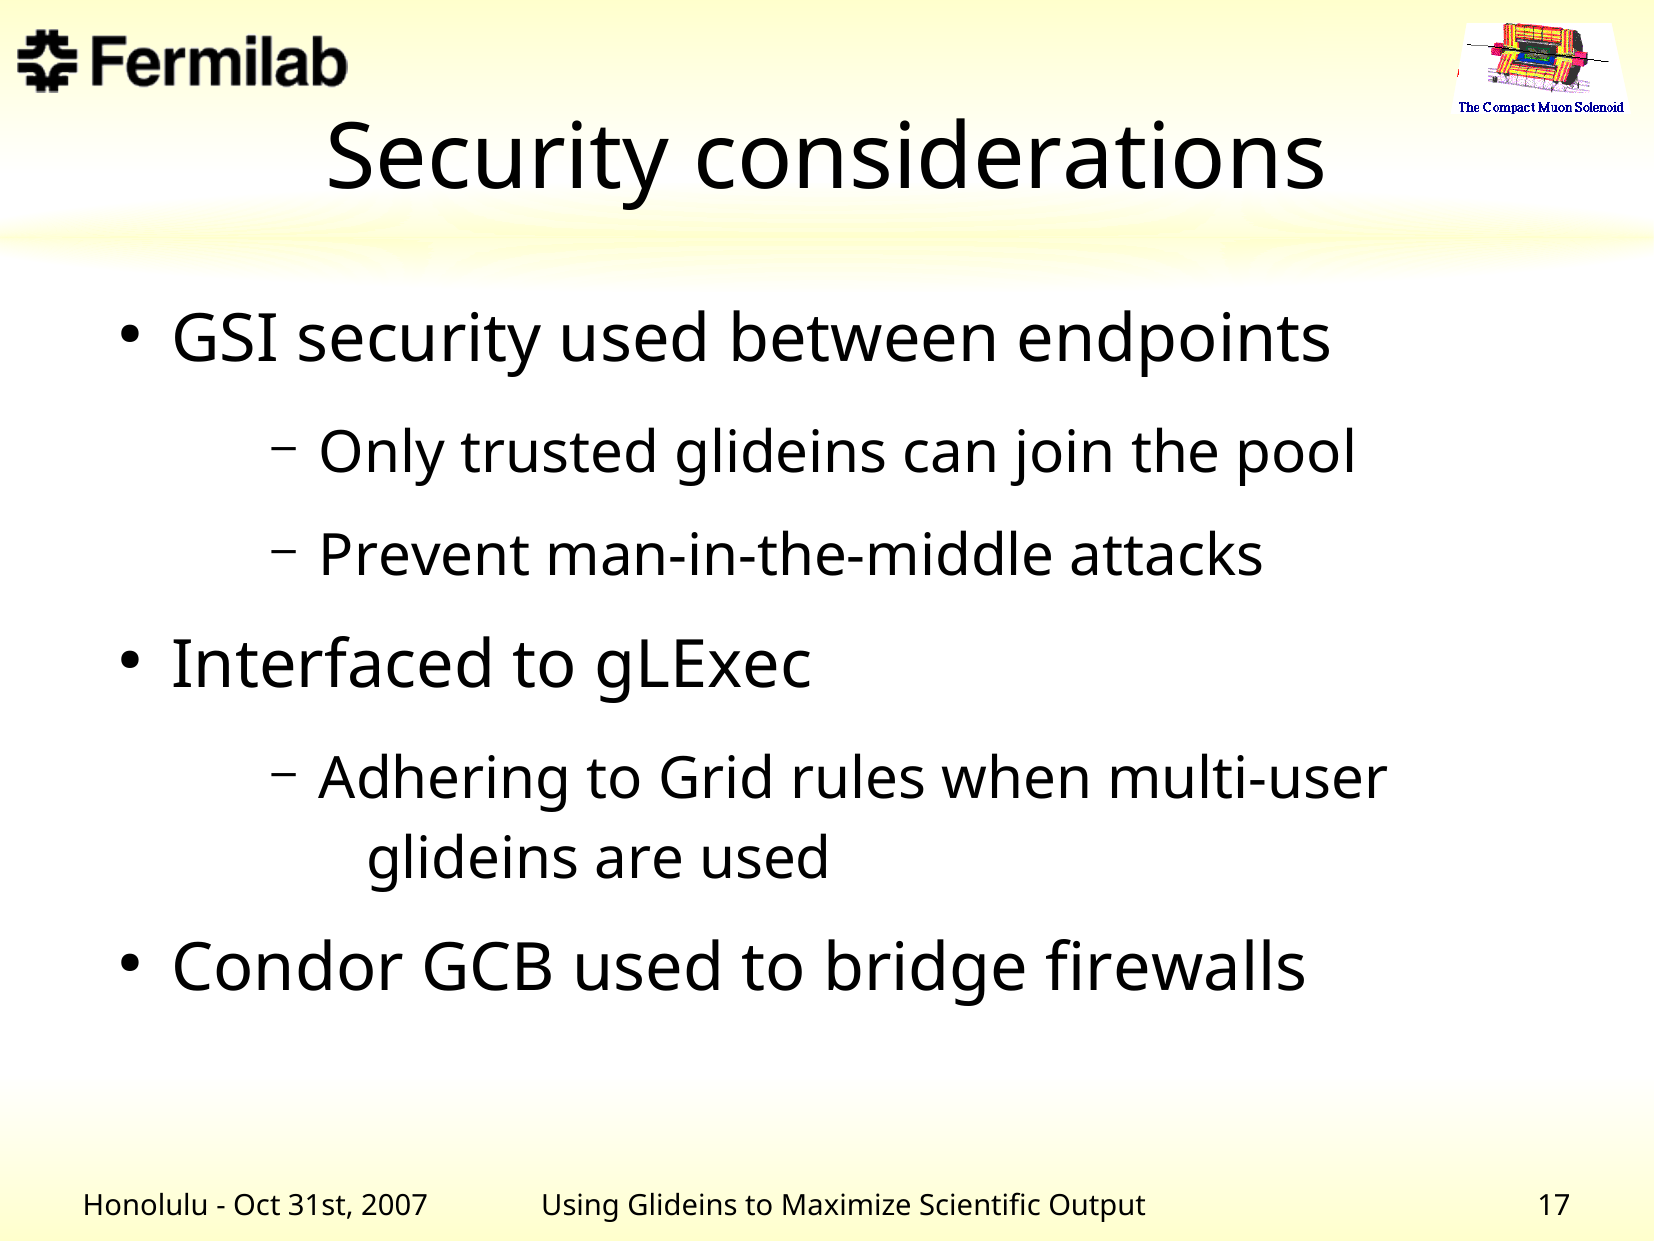

# Security considerations
GSI security used between endpoints
Only trusted glideins can join the pool
Prevent man-in-the-middle attacks
Interfaced to gLExec
Adhering to Grid rules when multi-user glideins are used
Condor GCB used to bridge firewalls
Using Glideins to Maximize Scientific Output
Honolulu - Oct 31st, 2007
17